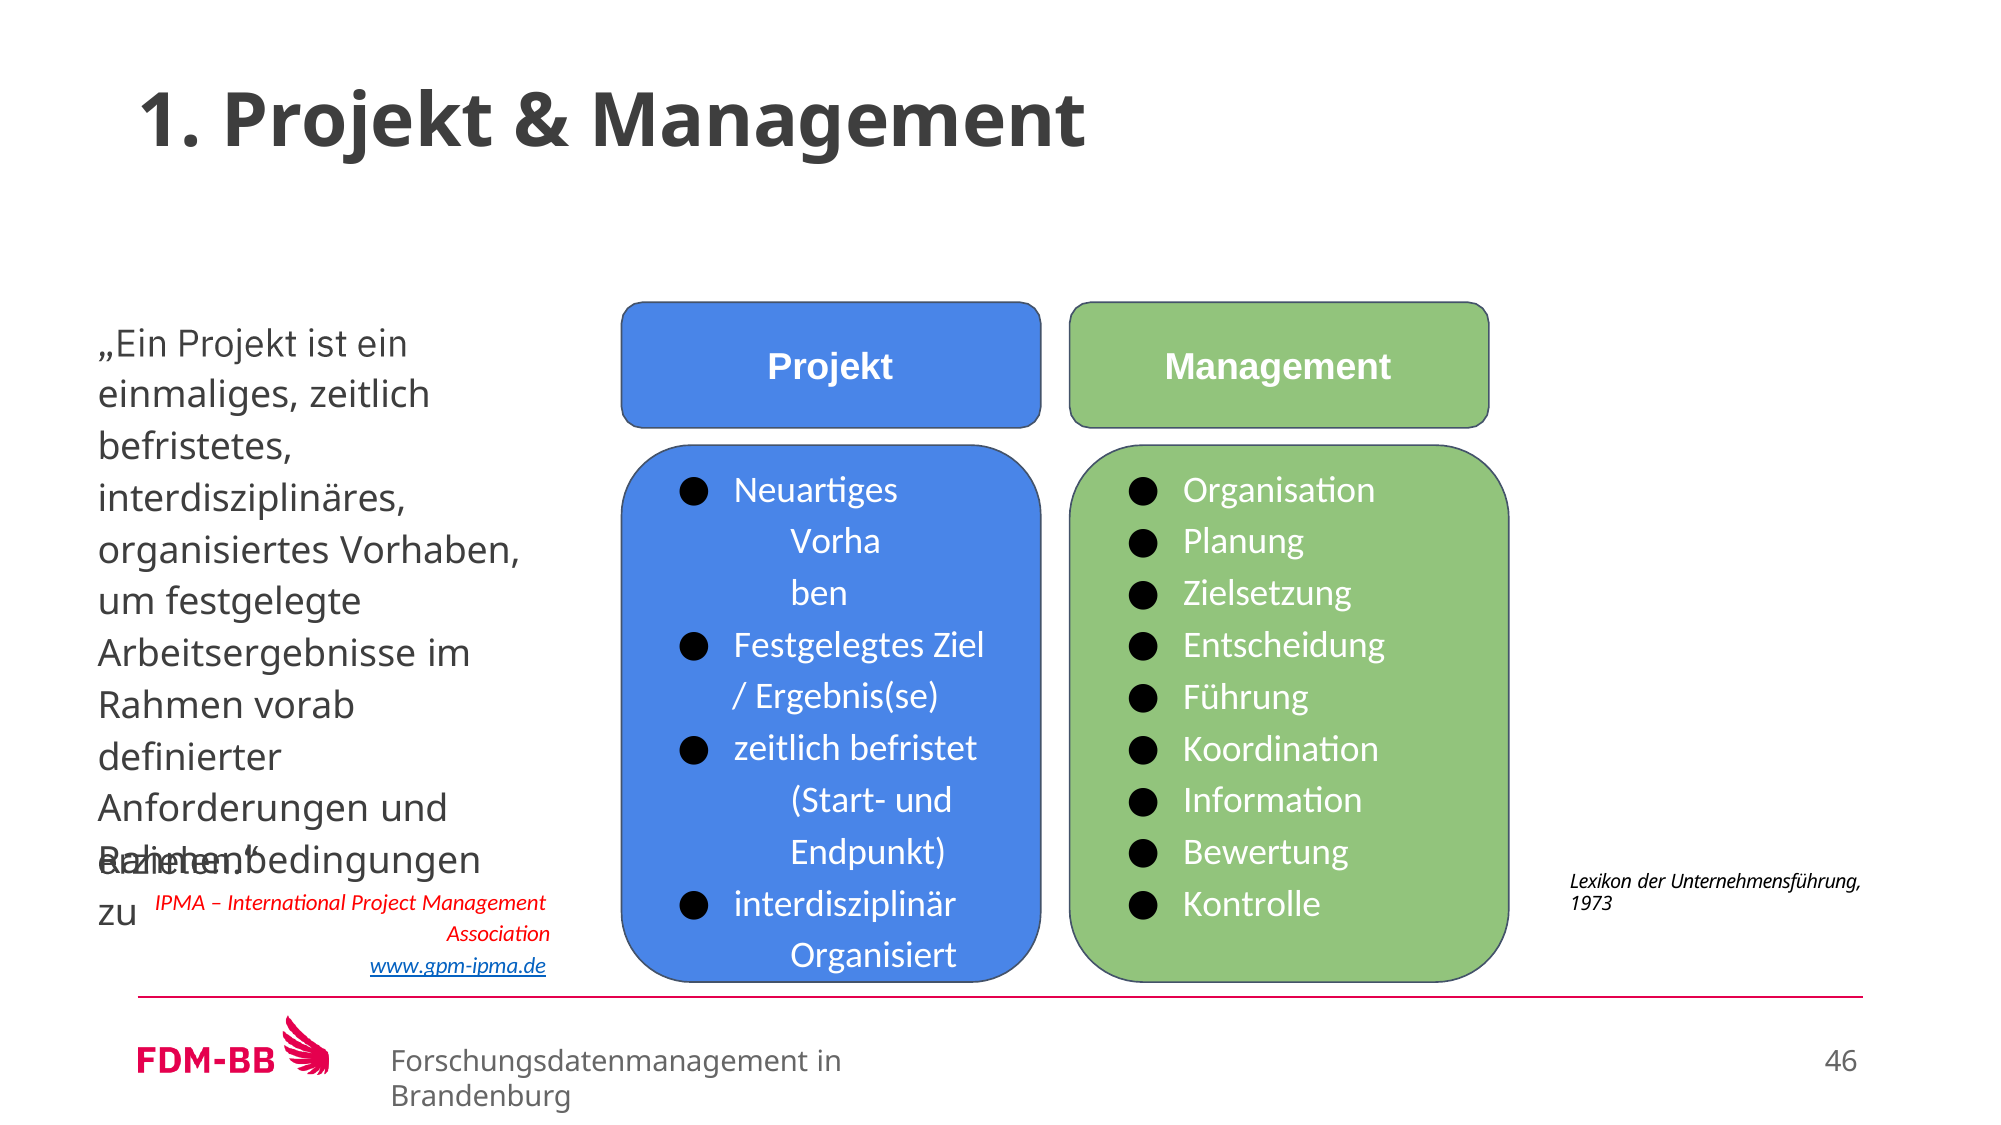

# 1. Projekt & Management
Projekt
Management
einmaliges, zeitlich befristetes, interdisziplinäres, organisiertes Vorhaben, um festgelegte Arbeitsergebnisse im Rahmen vorab definierter Anforderungen und Rahmenbedingungen zu
Neuartiges Vorhaben
Festgelegtes Ziel
/ Ergebnis(se)
zeitlich befristet (Start- und Endpunkt)
interdisziplinär Organisiert
Organisation
Planung
Zielsetzung
Entscheidung
Führung
Koordination
Information
Bewertung
Kontrolle
Lexikon der Unternehmensführung, 1973
IPMA – International Project Management
Association www.gpm-ipma.de
Forschungsdatenmanagement in Brandenburg
46